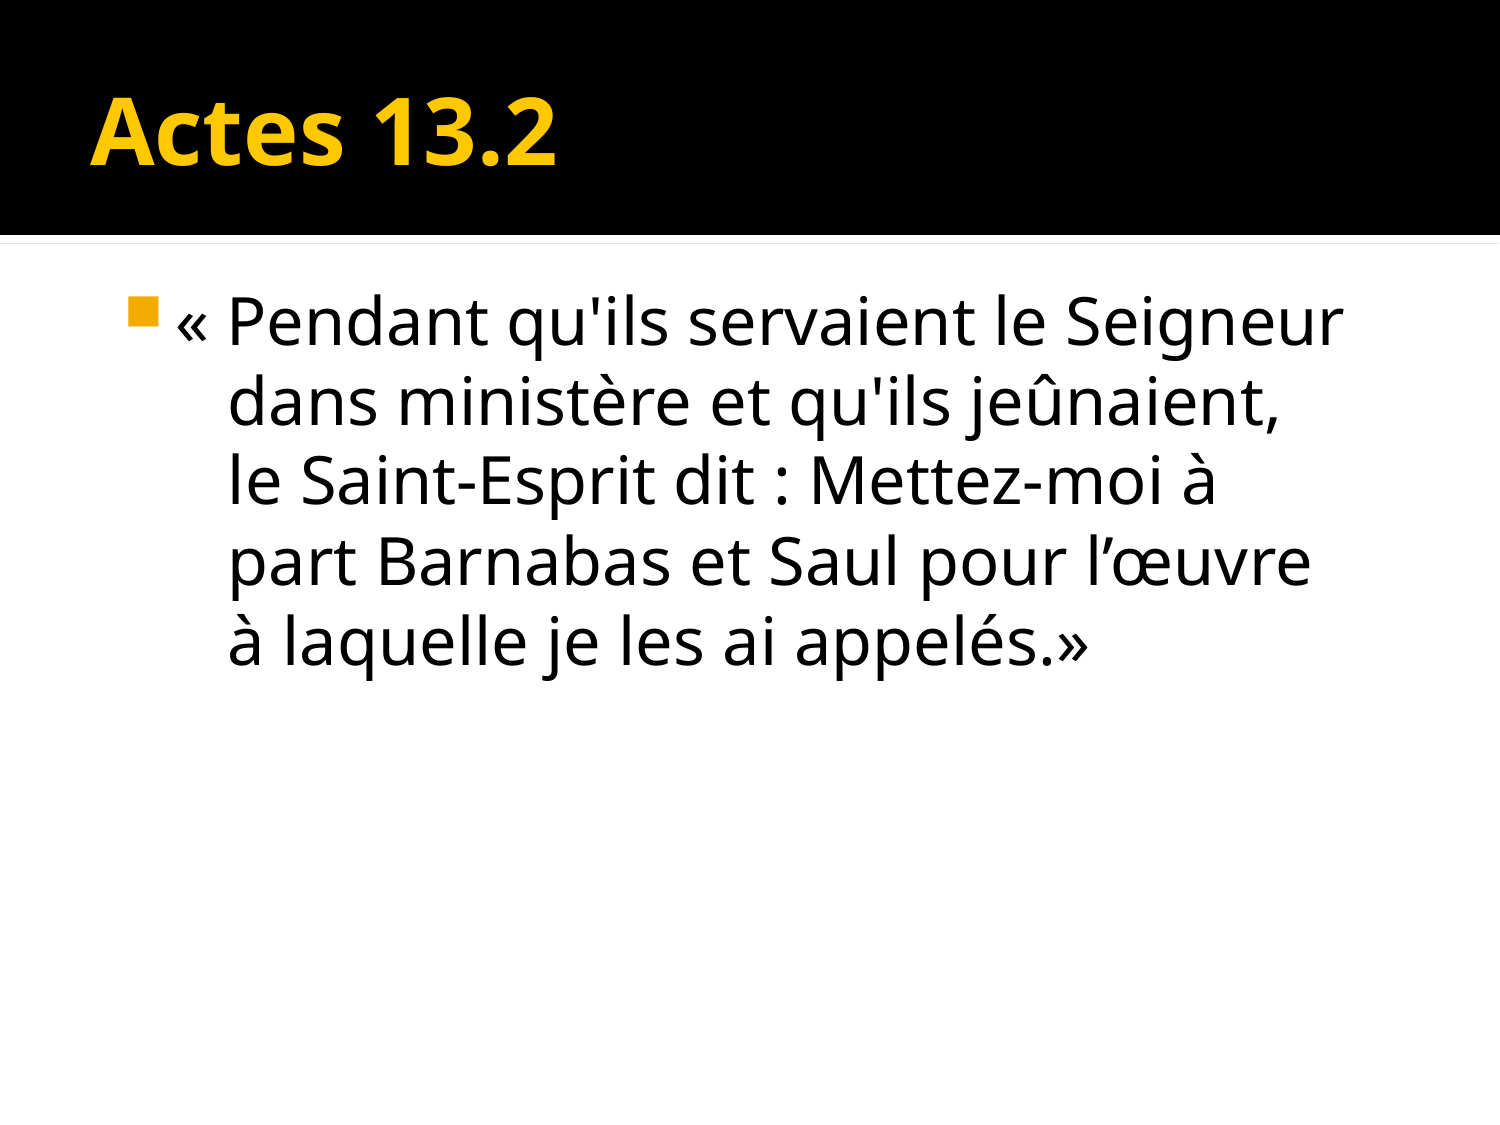

# Actes 13.2
« Pendant qu'ils servaient le Seigneur dans ministère et qu'ils jeûnaient, le Saint-Esprit dit : Mettez-moi à part Barnabas et Saul pour l’œuvre à laquelle je les ai appelés.»